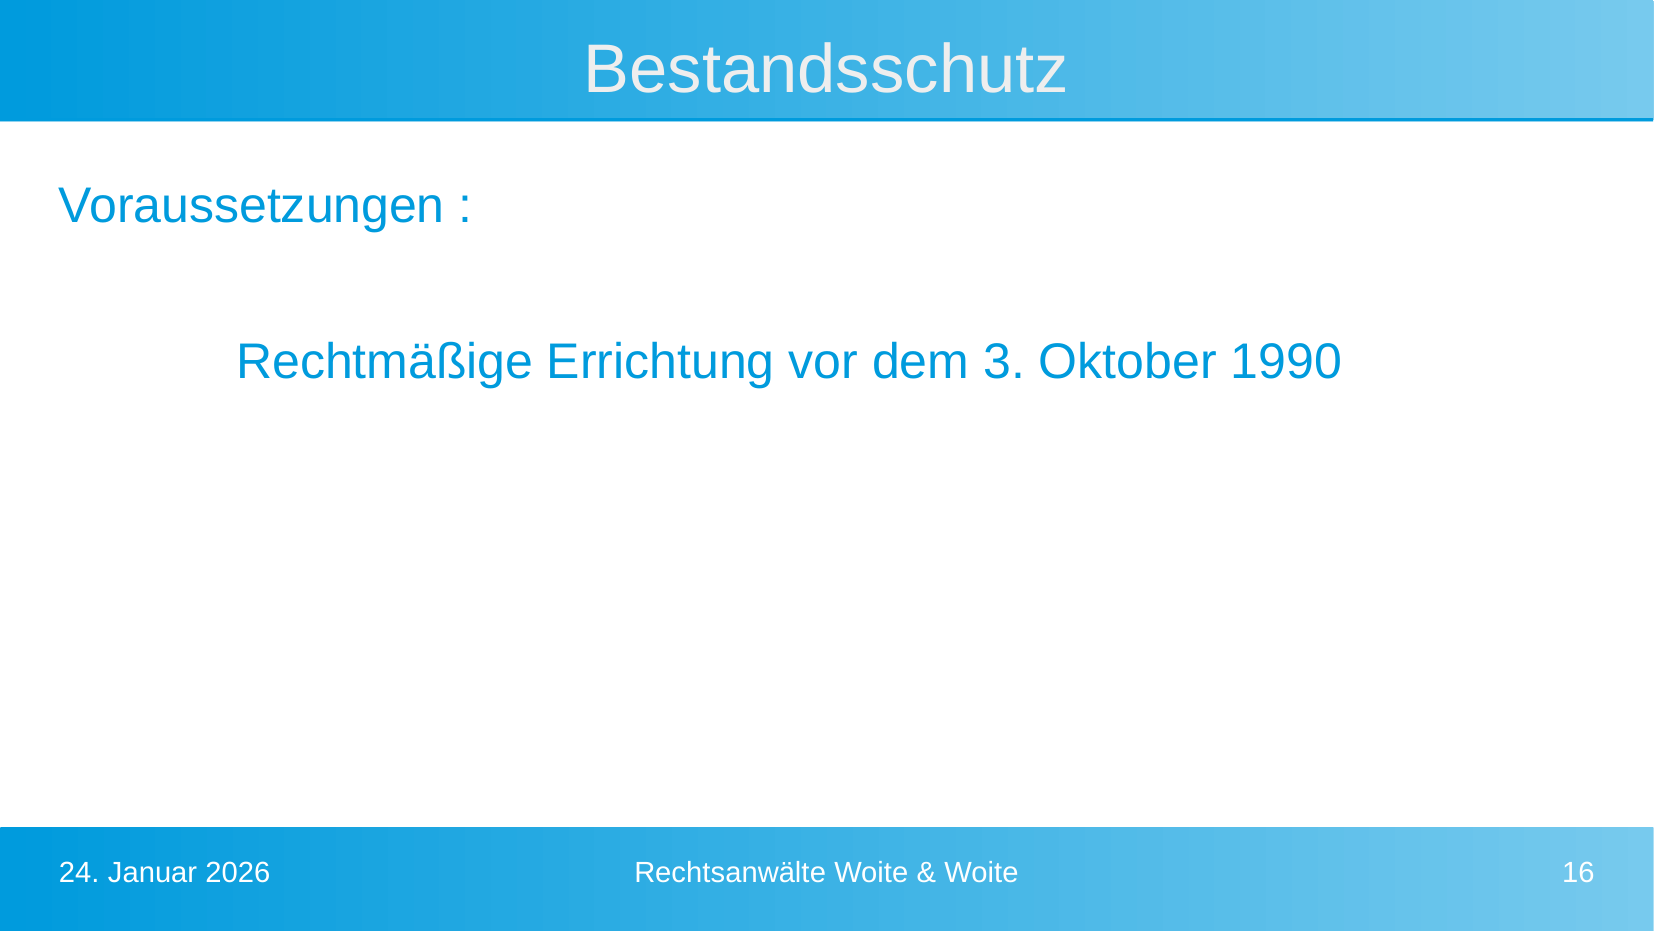

# Bestandsschutz
Voraussetzungen :
Rechtmäßige Errichtung vor dem 3. Oktober 1990
16